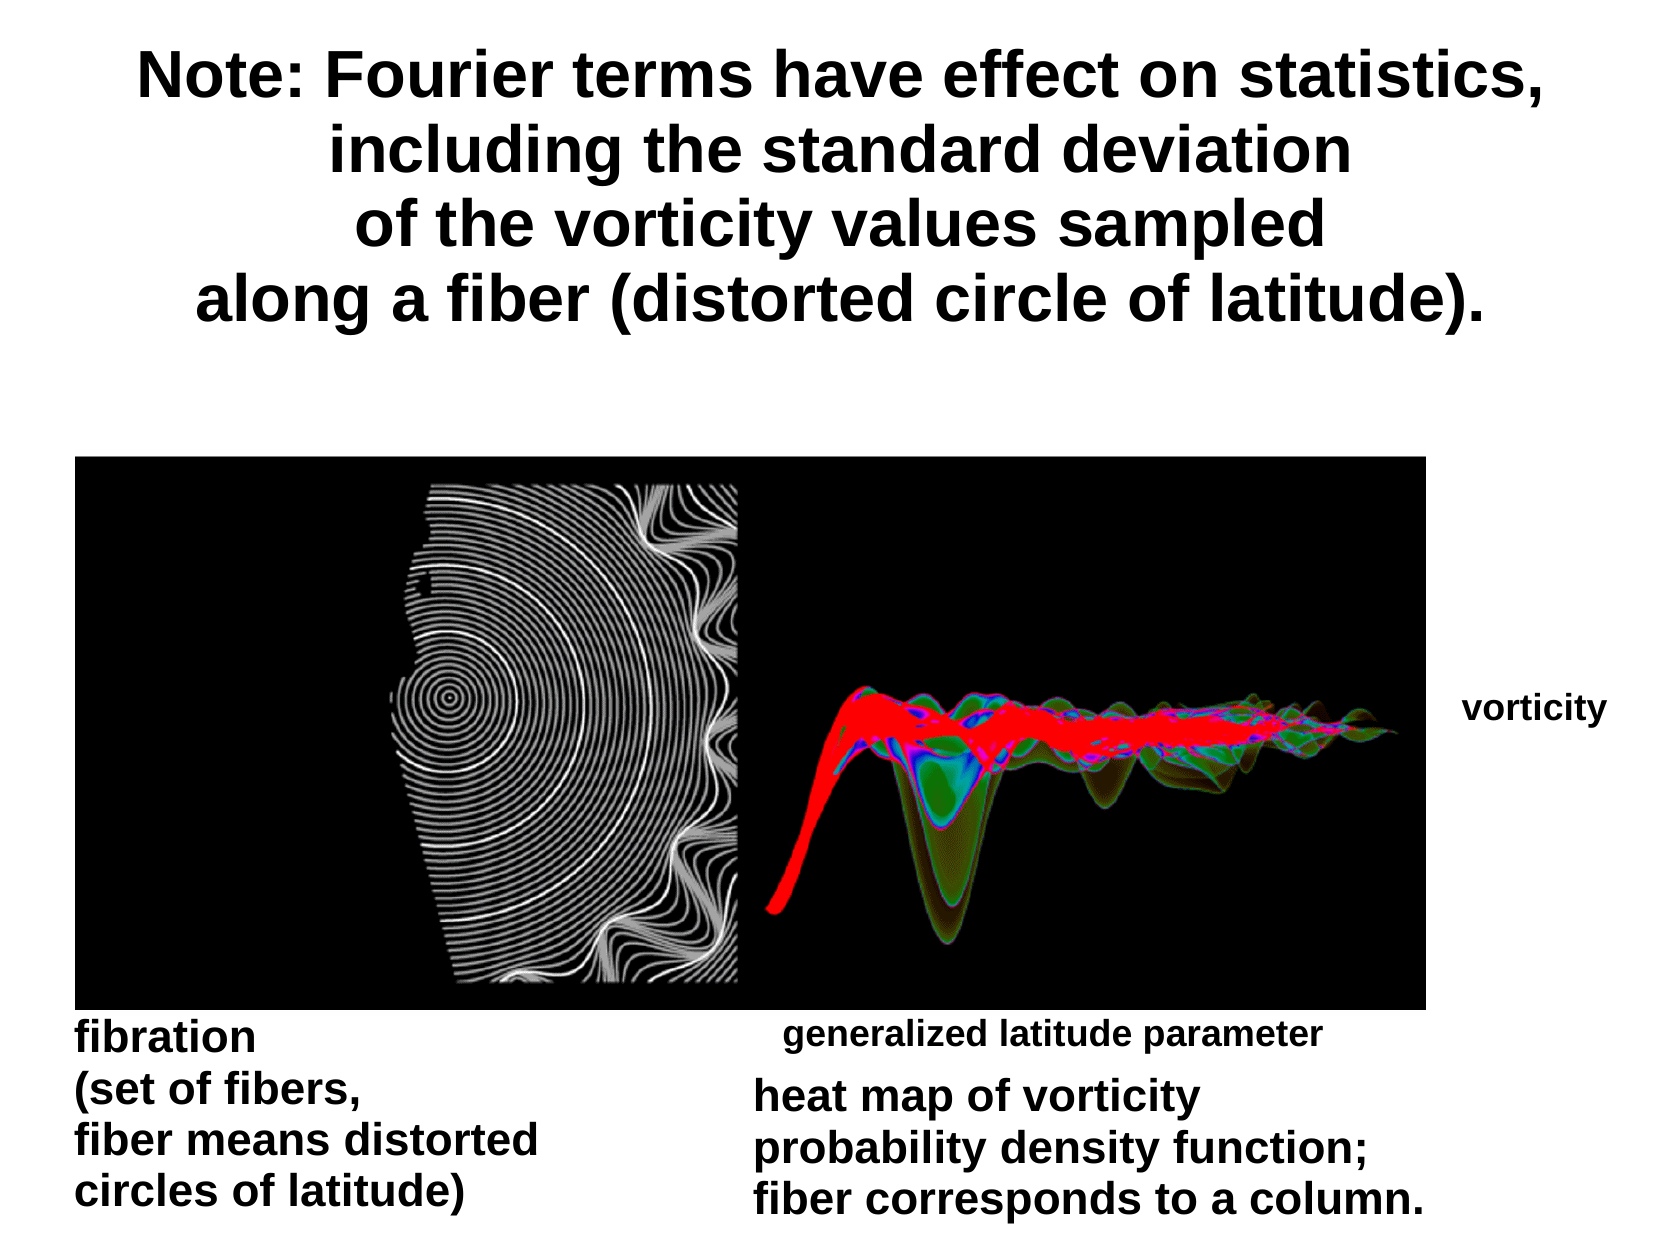

Note: Fourier terms have effect on statistics,
including the standard deviation
of the vorticity values sampled
along a fiber (distorted circle of latitude).
vorticity
fibration
(set of fibers,
fiber means distorted
circles of latitude)
generalized latitude parameter
heat map of vorticity
probability density function;
fiber corresponds to a column.